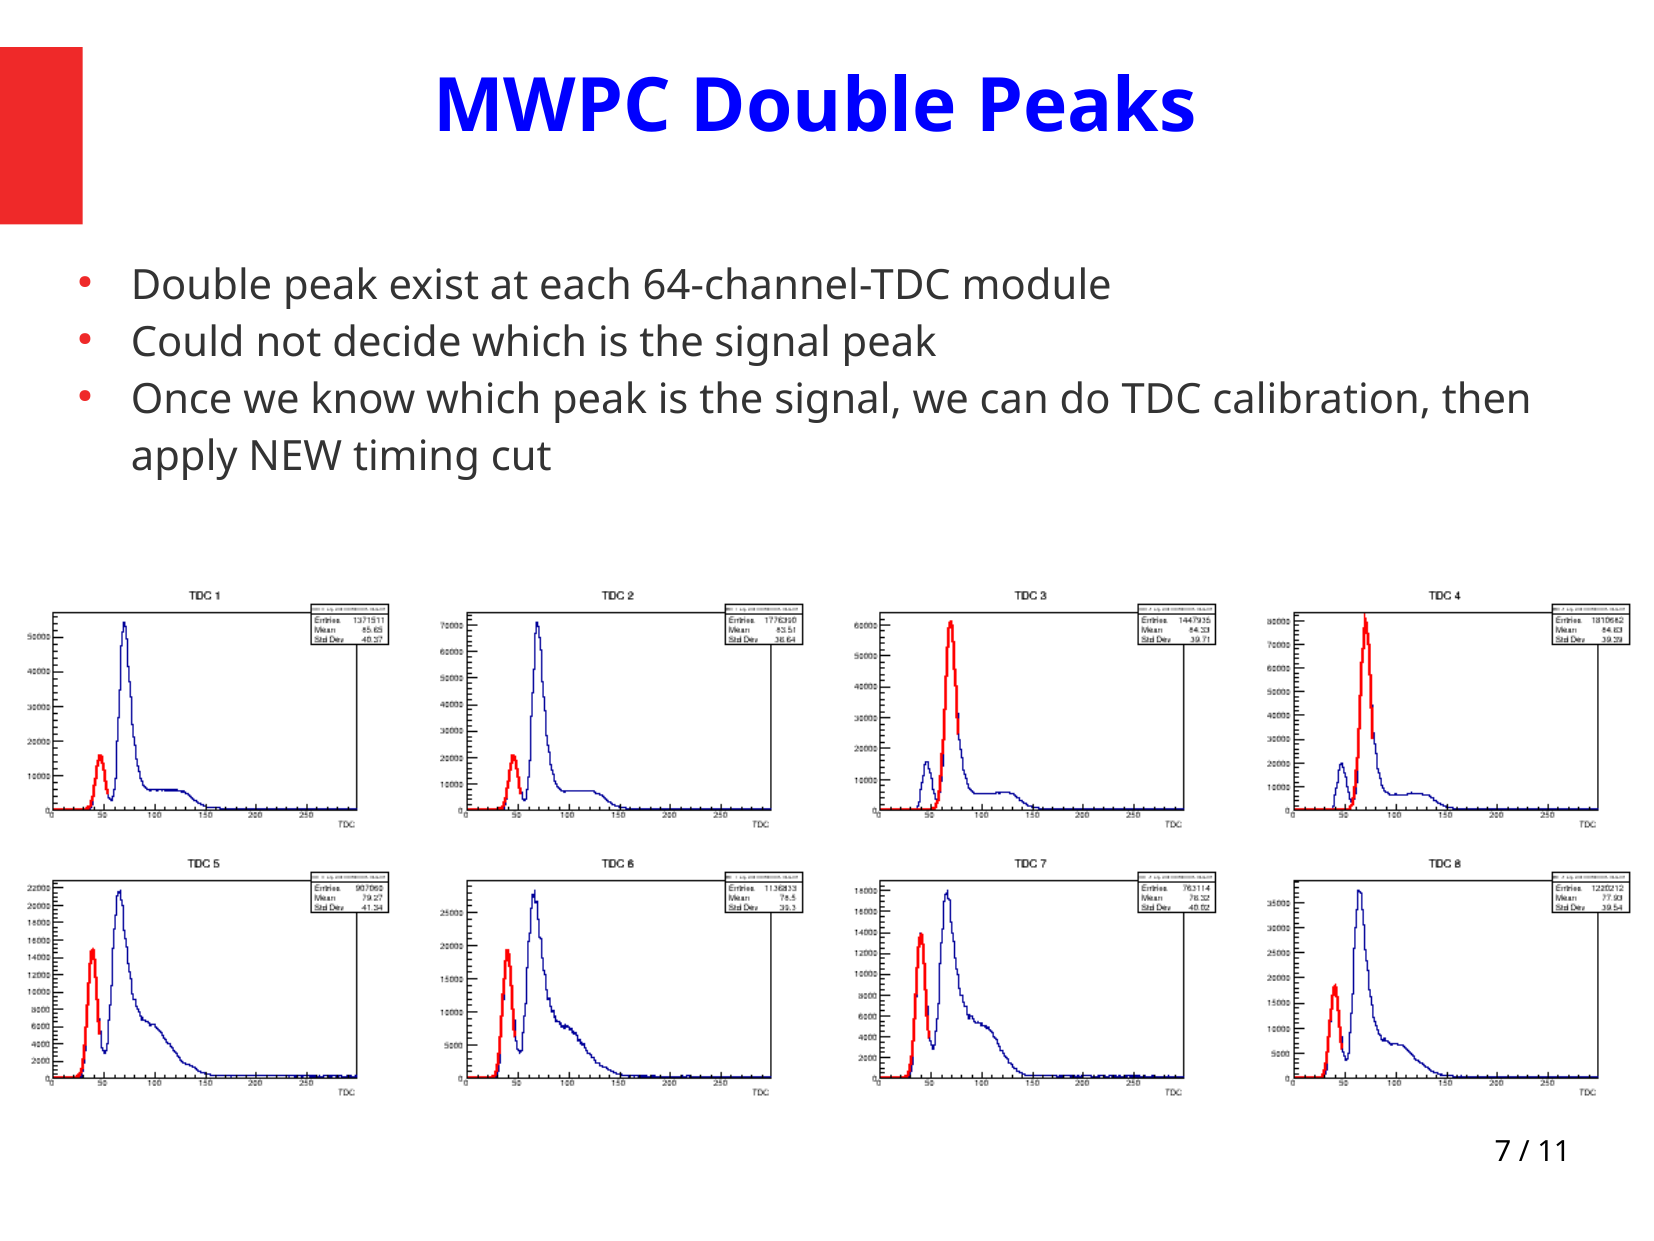

# MWPC Double Peaks
Double peak exist at each 64-channel-TDC module
Could not decide which is the signal peak
Once we know which peak is the signal, we can do TDC calibration, then apply NEW timing cut
7